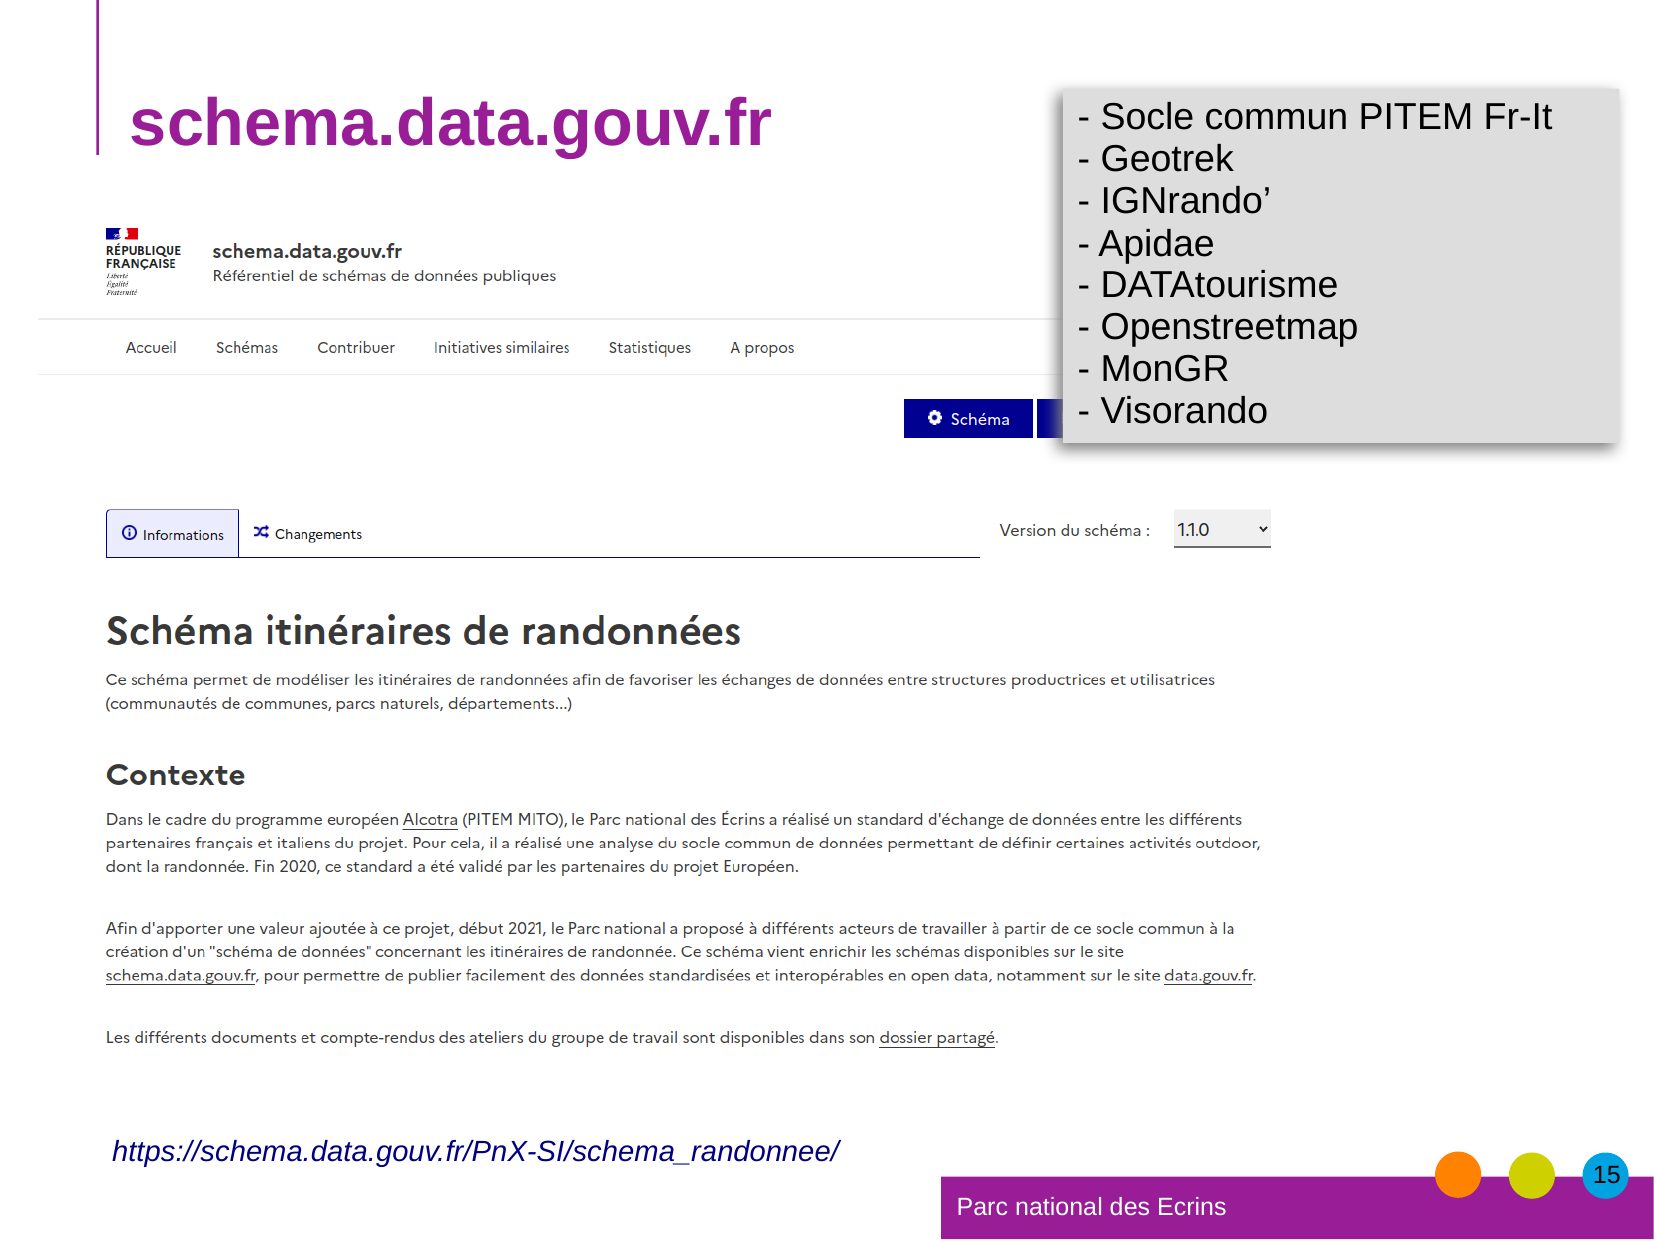

# schema.data.gouv.fr
- Socle commun PITEM Fr-It
- Geotrek
- IGNrando’
- Apidae
- DATAtourisme
- Openstreetmap
- MonGR
- Visorando
https://schema.data.gouv.fr/PnX-SI/schema_randonnee/